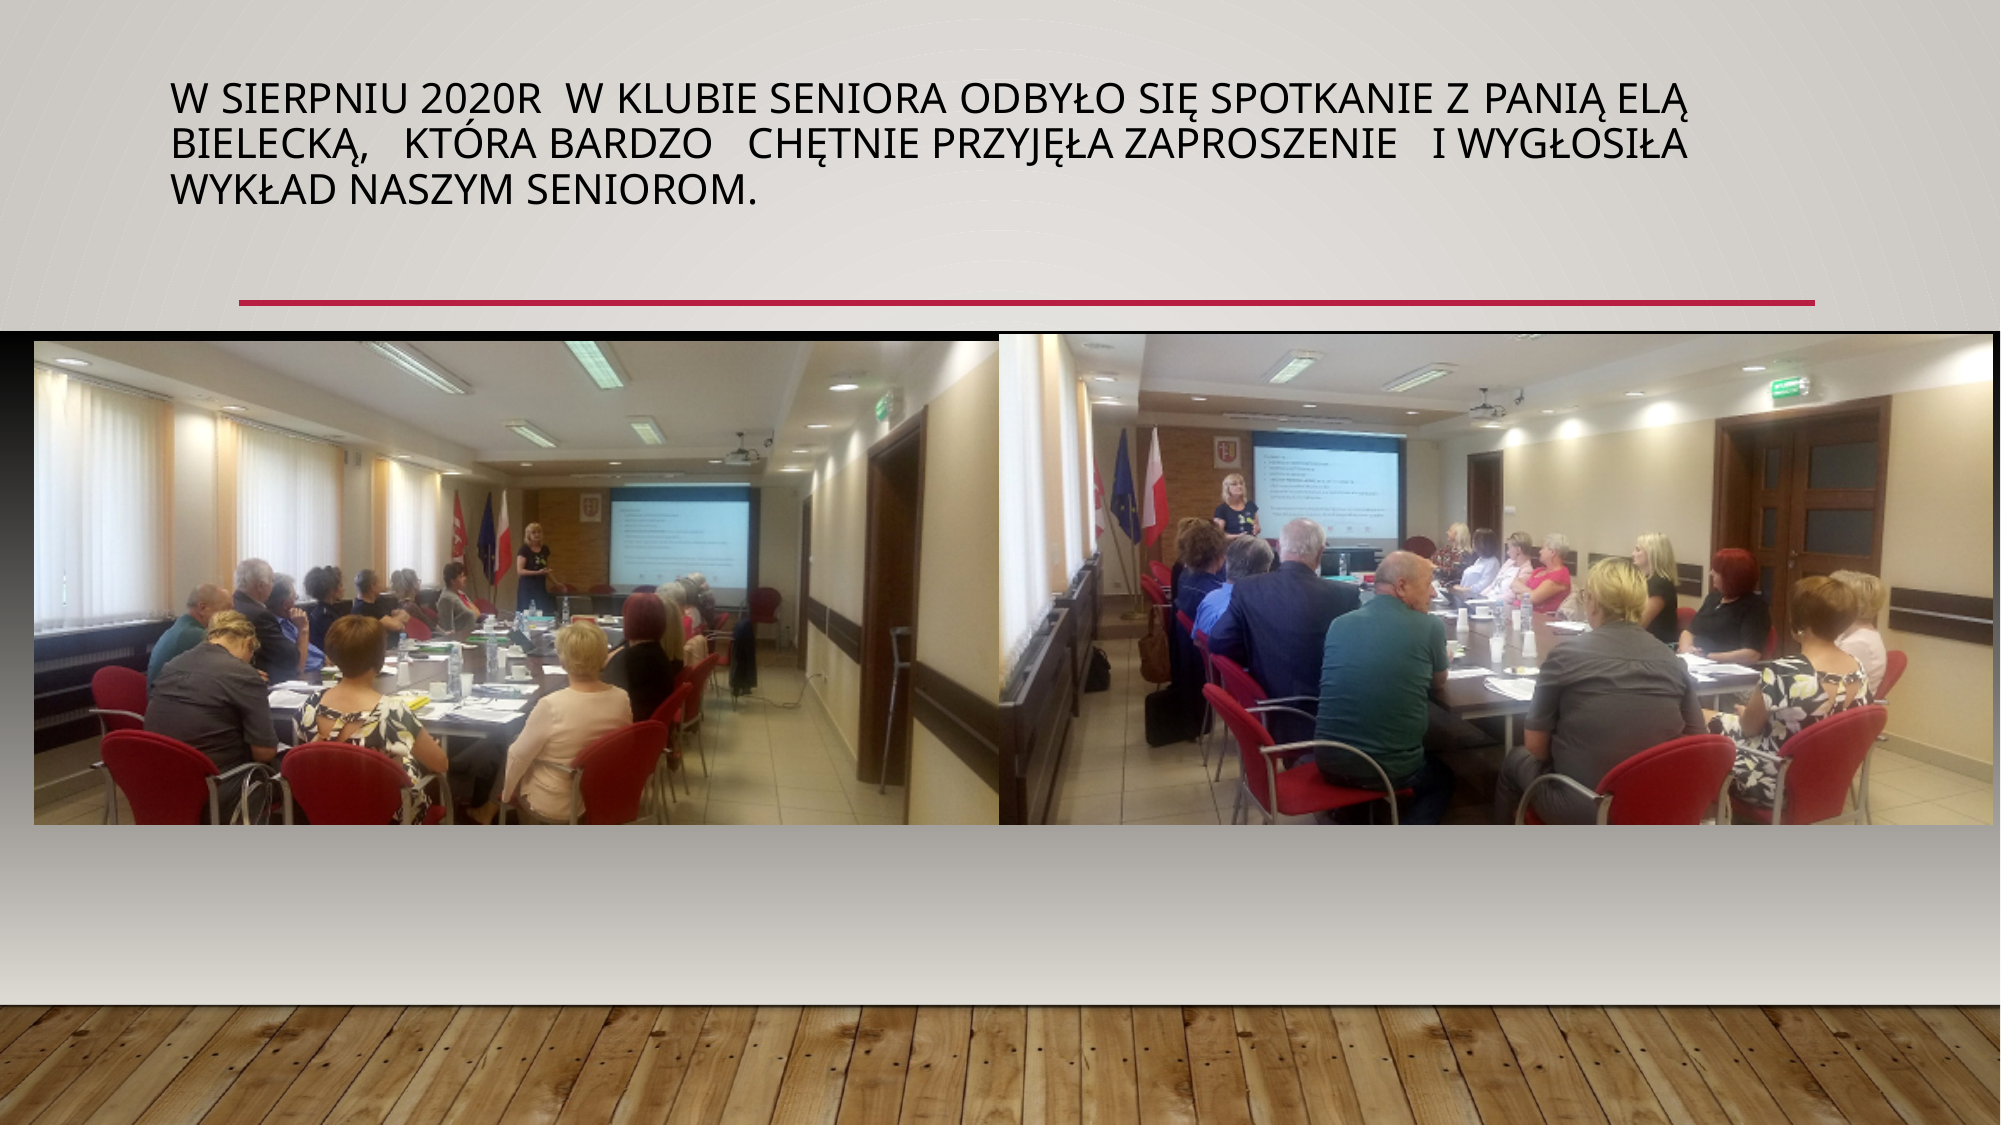

# W sierpniu 2020r  w Klubie Seniora odbyło się spotkanie z Panią Elą Bielecką, która bardzo chętnie przyjęła zaproszenie i wygłosiła wykład naszym seniorom.